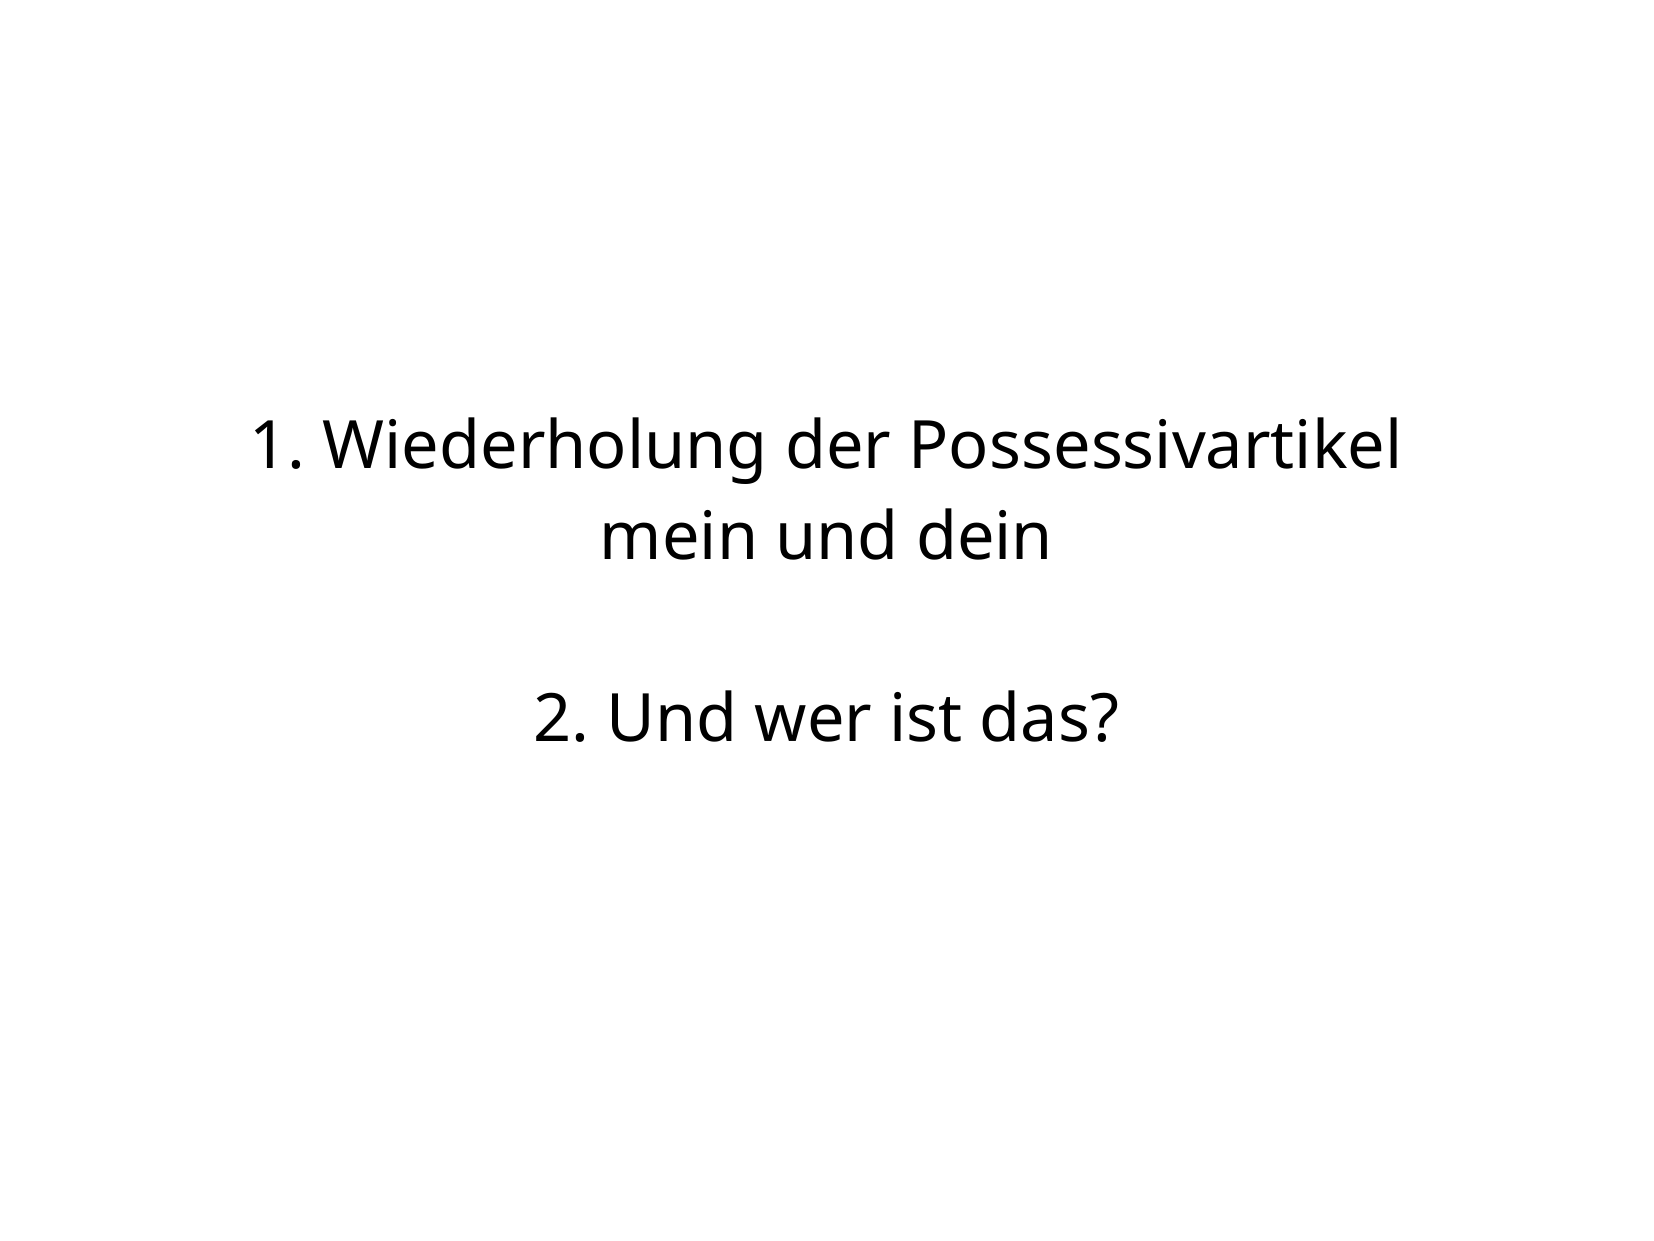

# 1. Wiederholung der Possessivartikel
mein und dein
2. Und wer ist das?